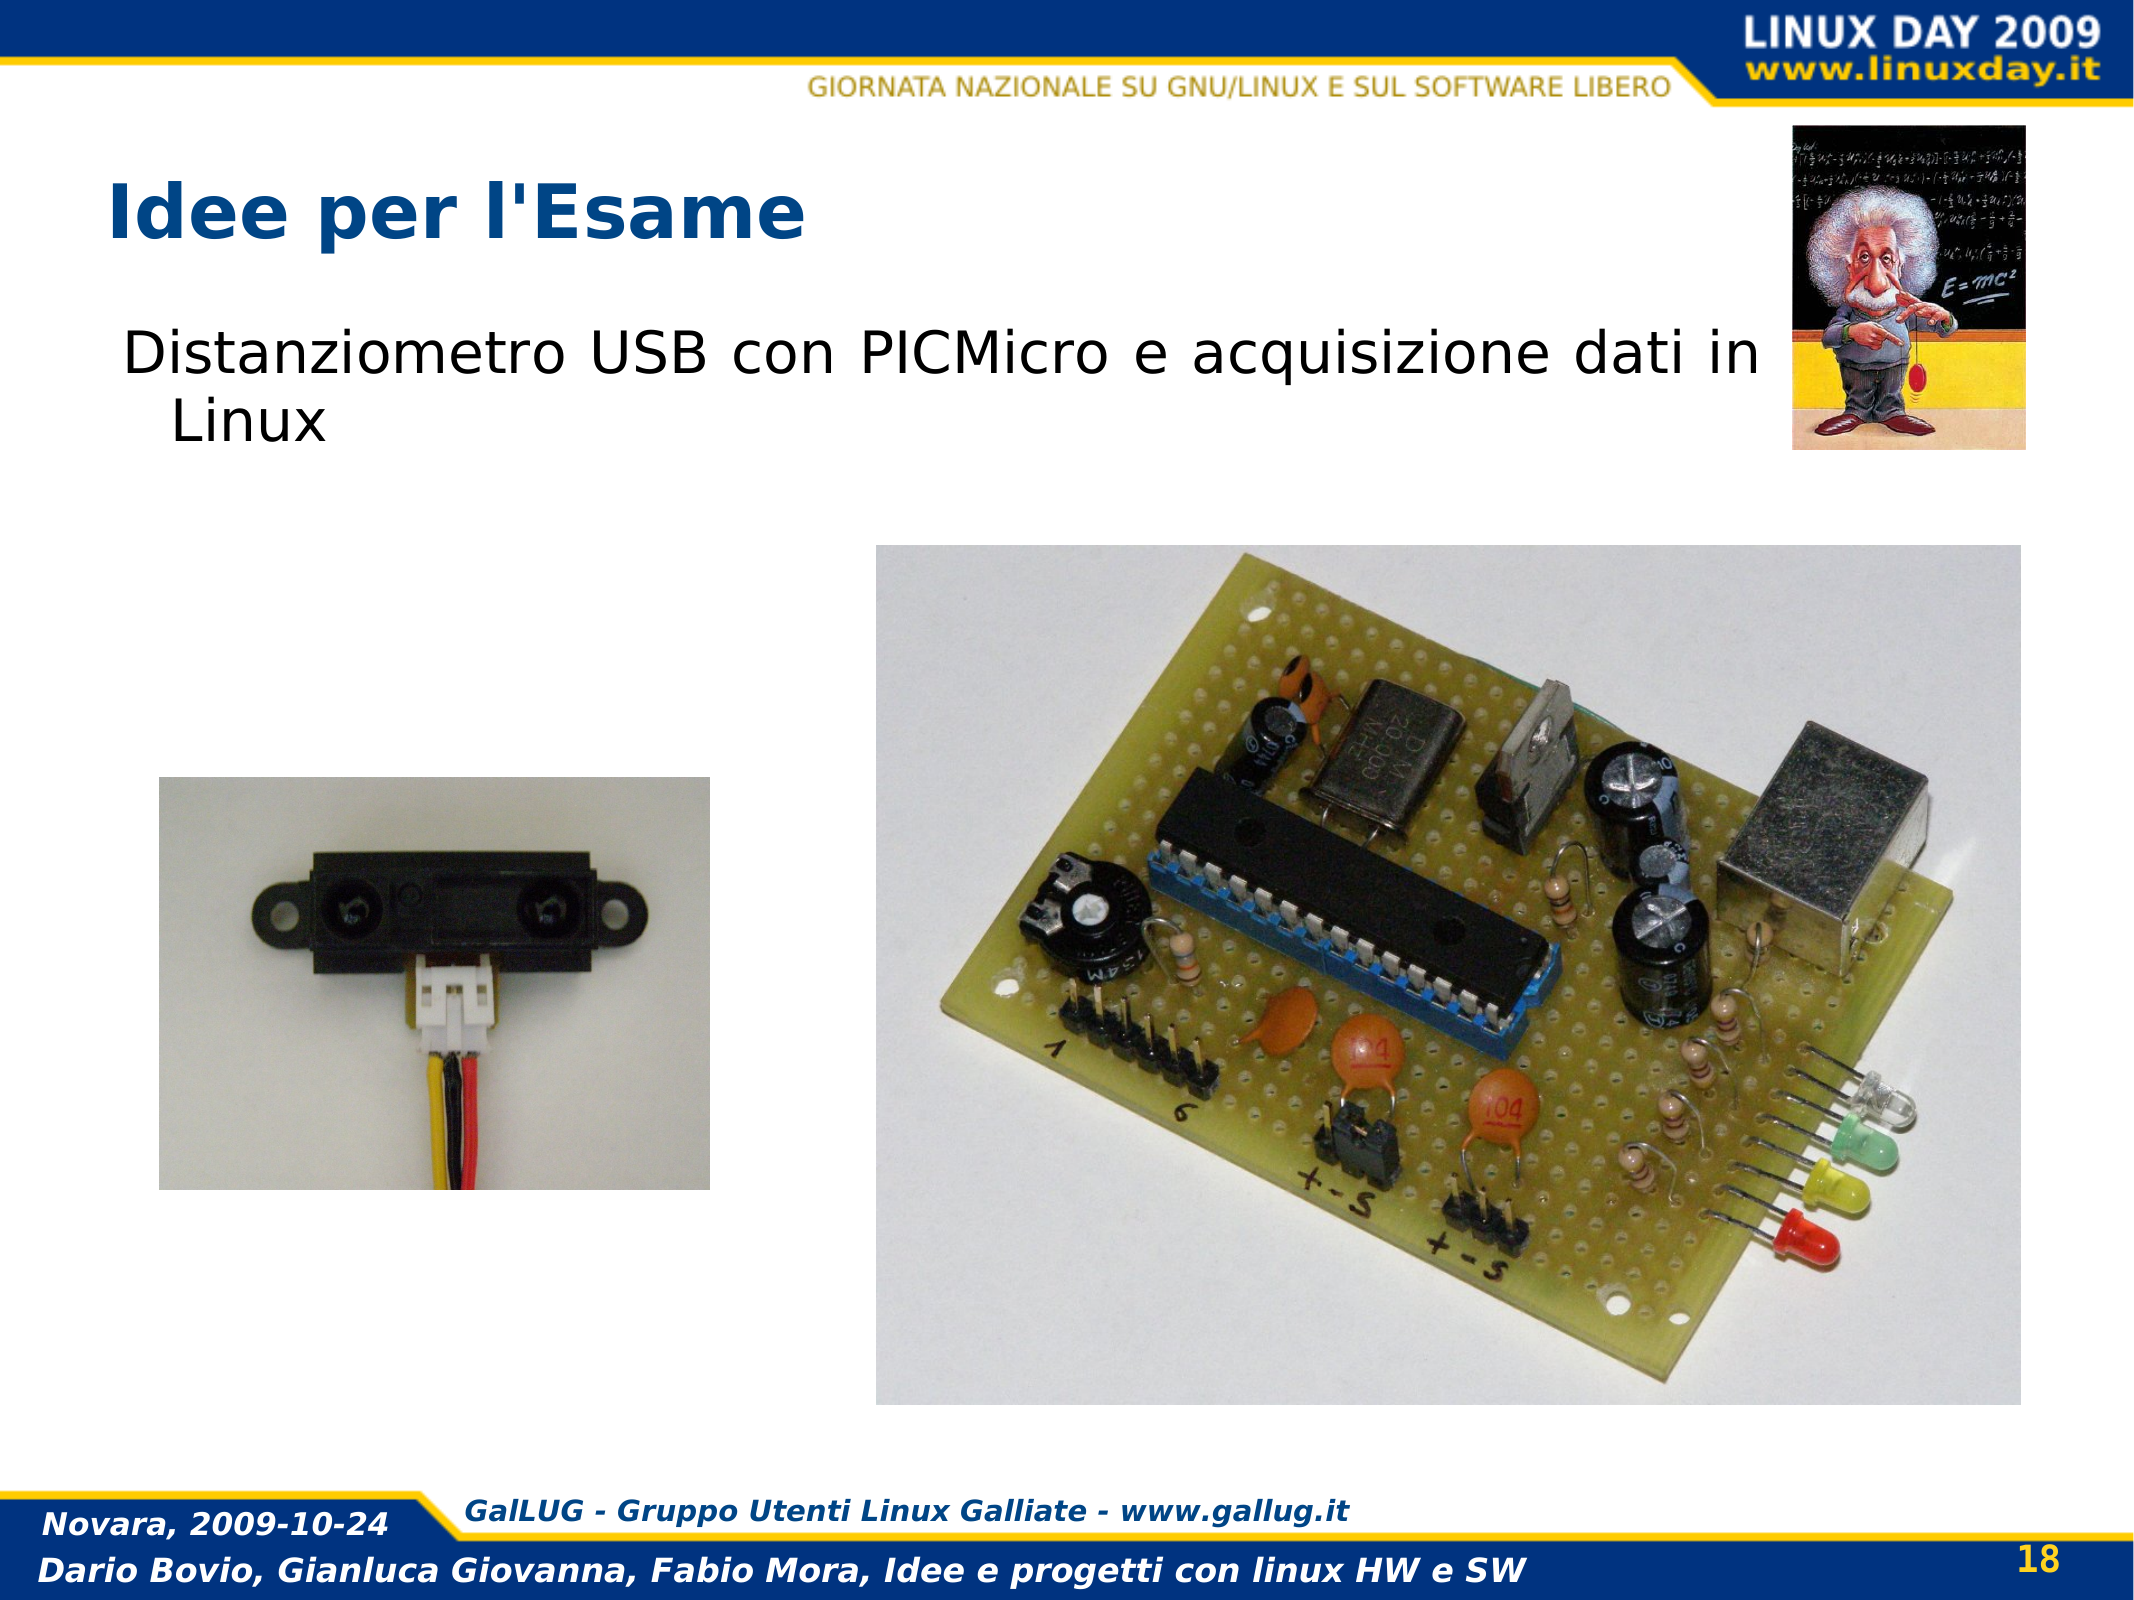

# Idee per l'Esame
Distanziometro USB con PICMicro e acquisizione dati in Linux